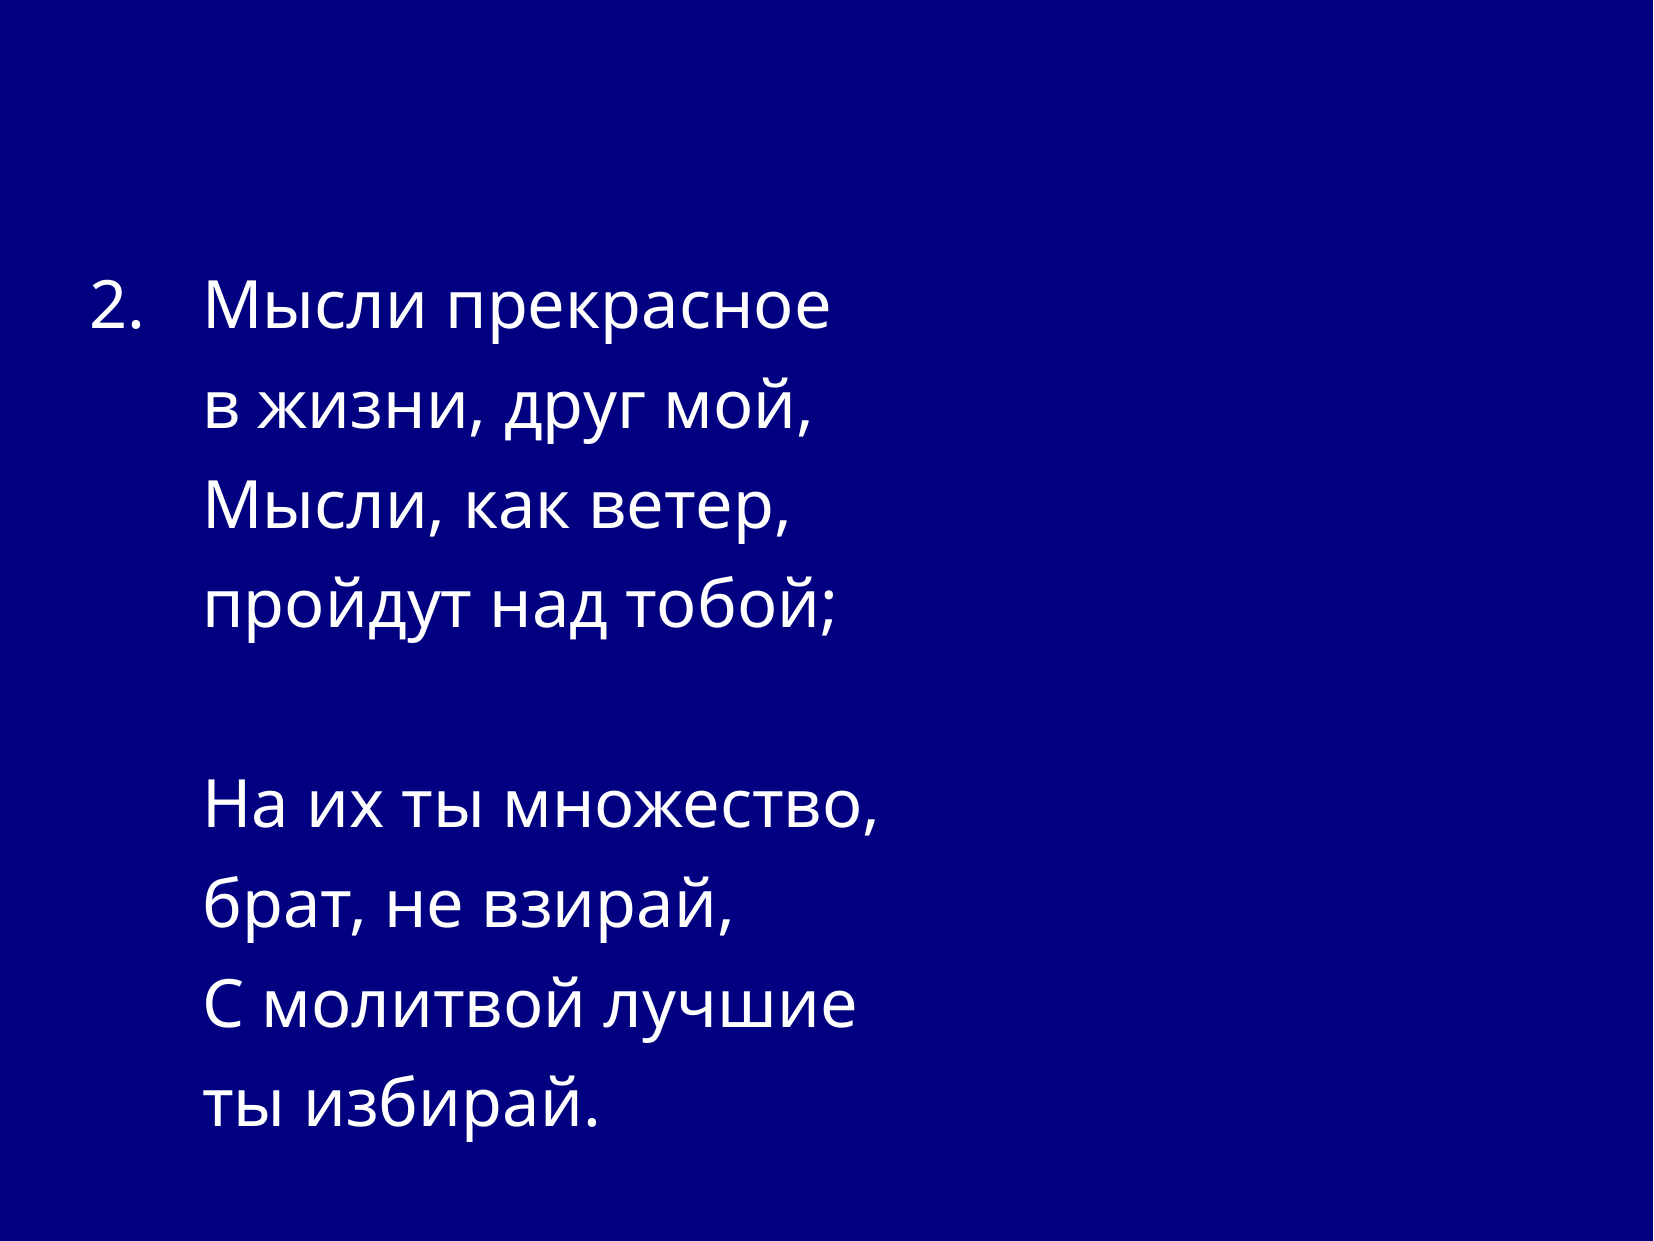

2.	Мысли прекрасное
	в жизни, друг мой,
	Мысли, как ветер,
	пройдут над тобой;
	На их ты множество,
	брат, не взирай,
	С молитвой лучшие
	ты избирай.